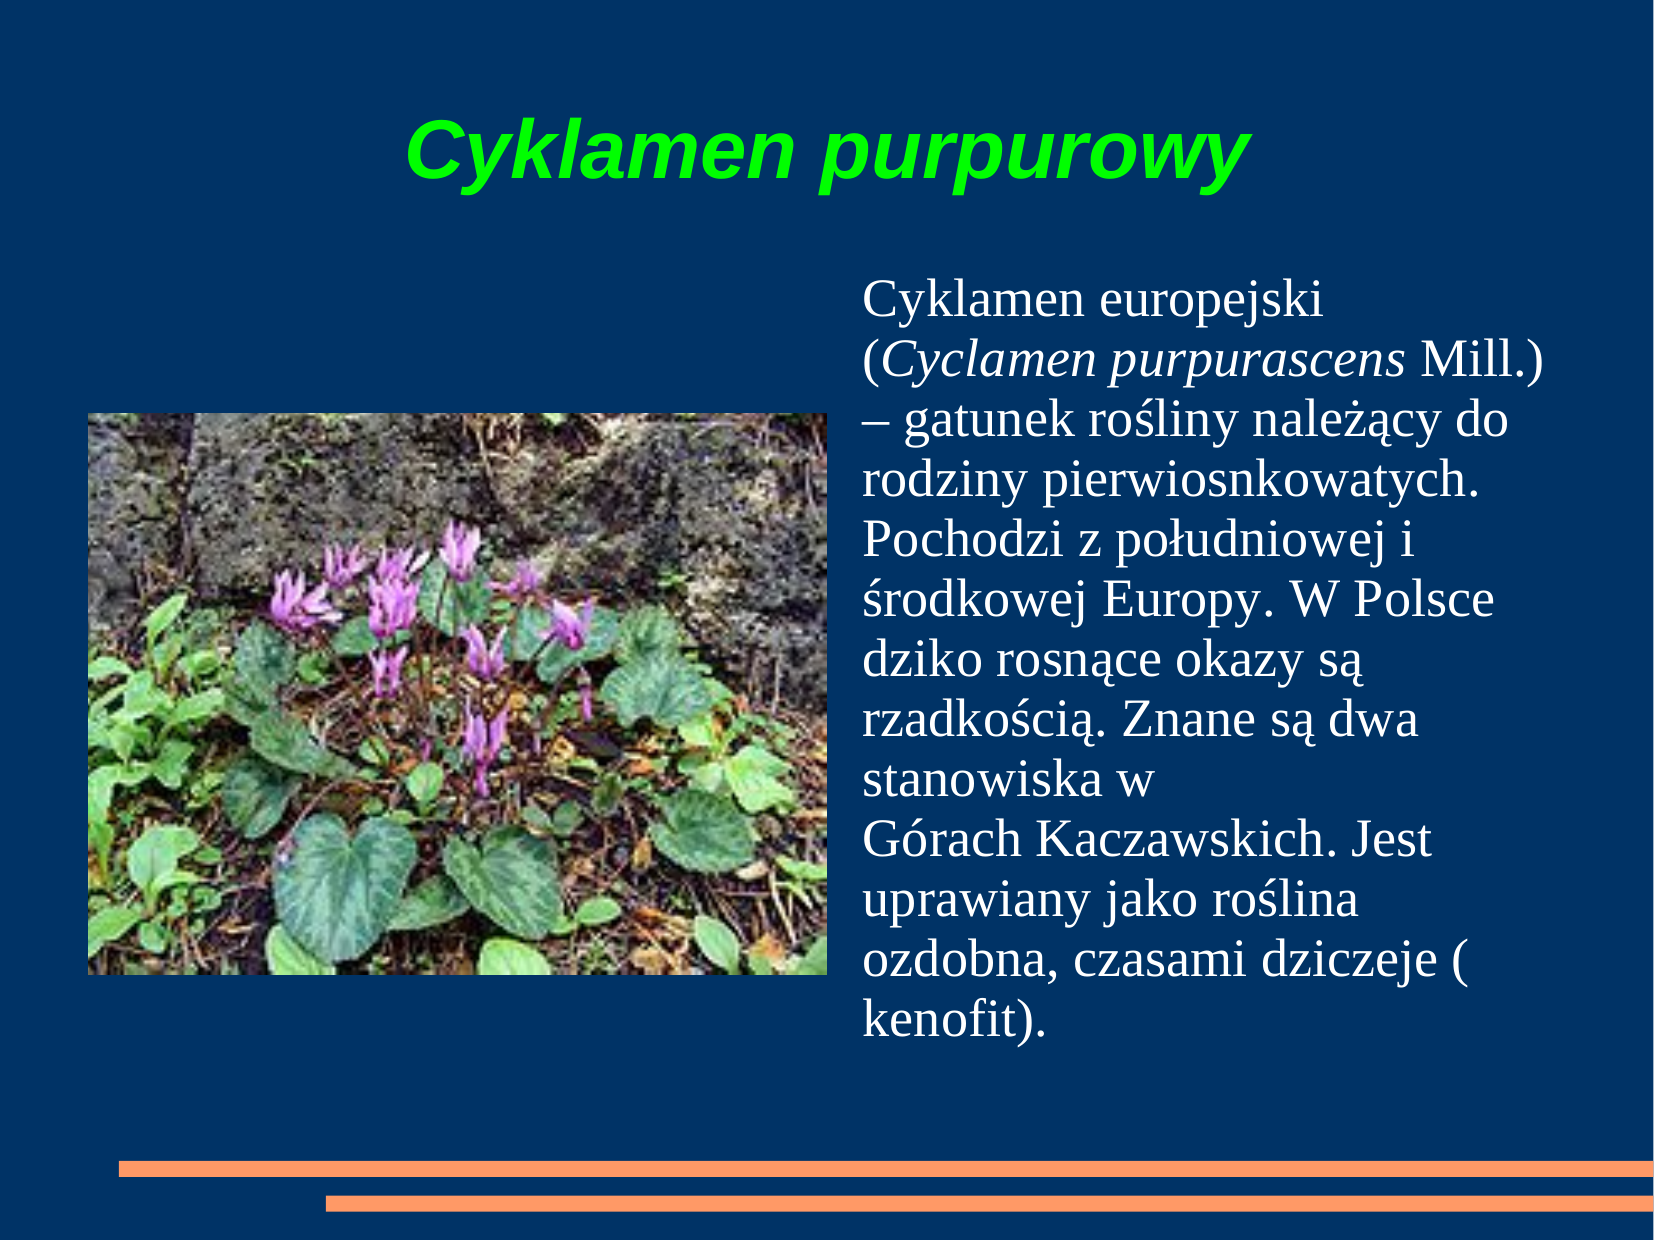

# Cyklamen purpurowy
Cyklamen europejski (Cyclamen purpurascens Mill.) – gatunek rośliny należący do rodziny pierwiosnkowatych. Pochodzi z południowej i środkowej Europy. W Polsce dziko rosnące okazy są rzadkością. Znane są dwa stanowiska w Górach Kaczawskich. Jest uprawiany jako roślina ozdobna, czasami dziczeje (kenofit).